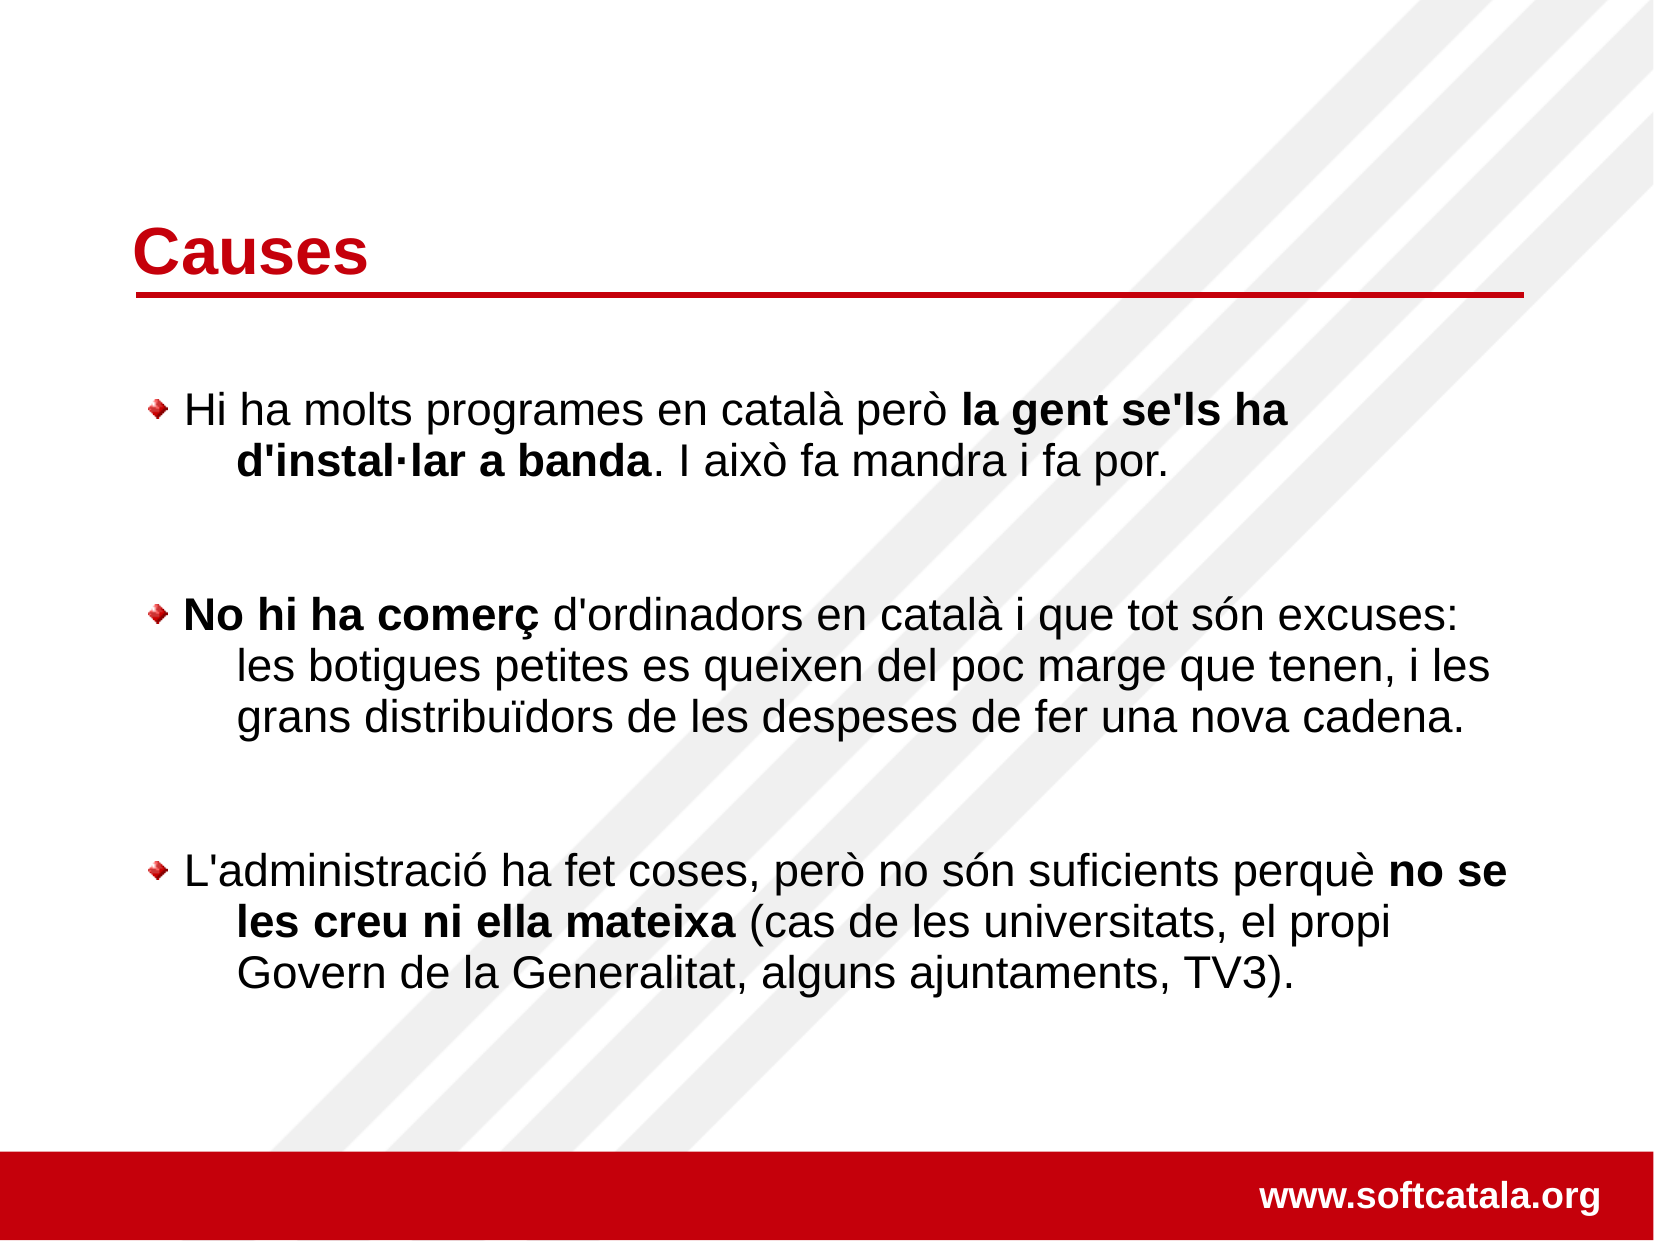

Causes
Hi ha molts programes en català però la gent se'ls ha d'instal·lar a banda. I això fa mandra i fa por.
No hi ha comerç d'ordinadors en català i que tot són excuses: les botigues petites es queixen del poc marge que tenen, i les grans distribuïdors de les despeses de fer una nova cadena.
L'administració ha fet coses, però no són suficients perquè no se les creu ni ella mateixa (cas de les universitats, el propi Govern de la Generalitat, alguns ajuntaments, TV3).
 www.softcatala.org